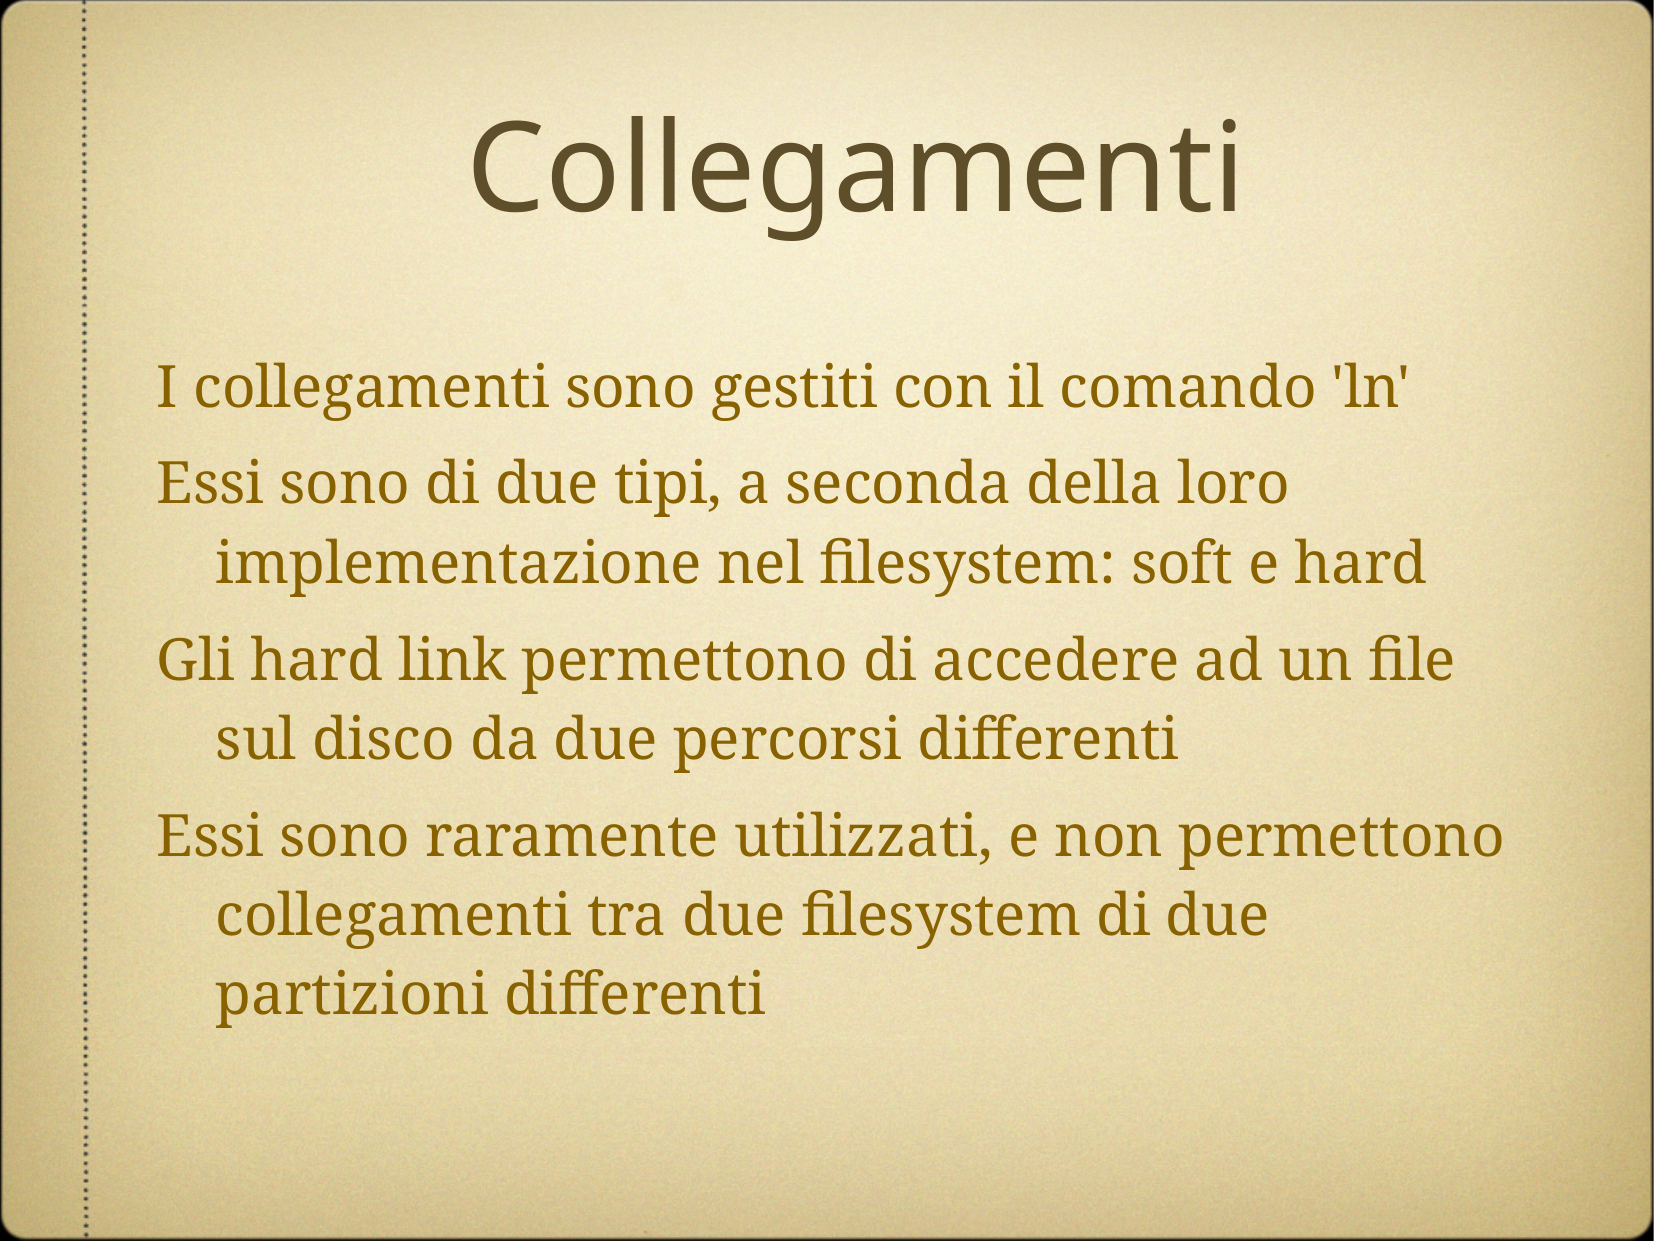

# Collegamenti
I collegamenti sono gestiti con il comando 'ln'
Essi sono di due tipi, a seconda della loro implementazione nel filesystem: soft e hard
Gli hard link permettono di accedere ad un file sul disco da due percorsi differenti
Essi sono raramente utilizzati, e non permettono collegamenti tra due filesystem di due partizioni differenti